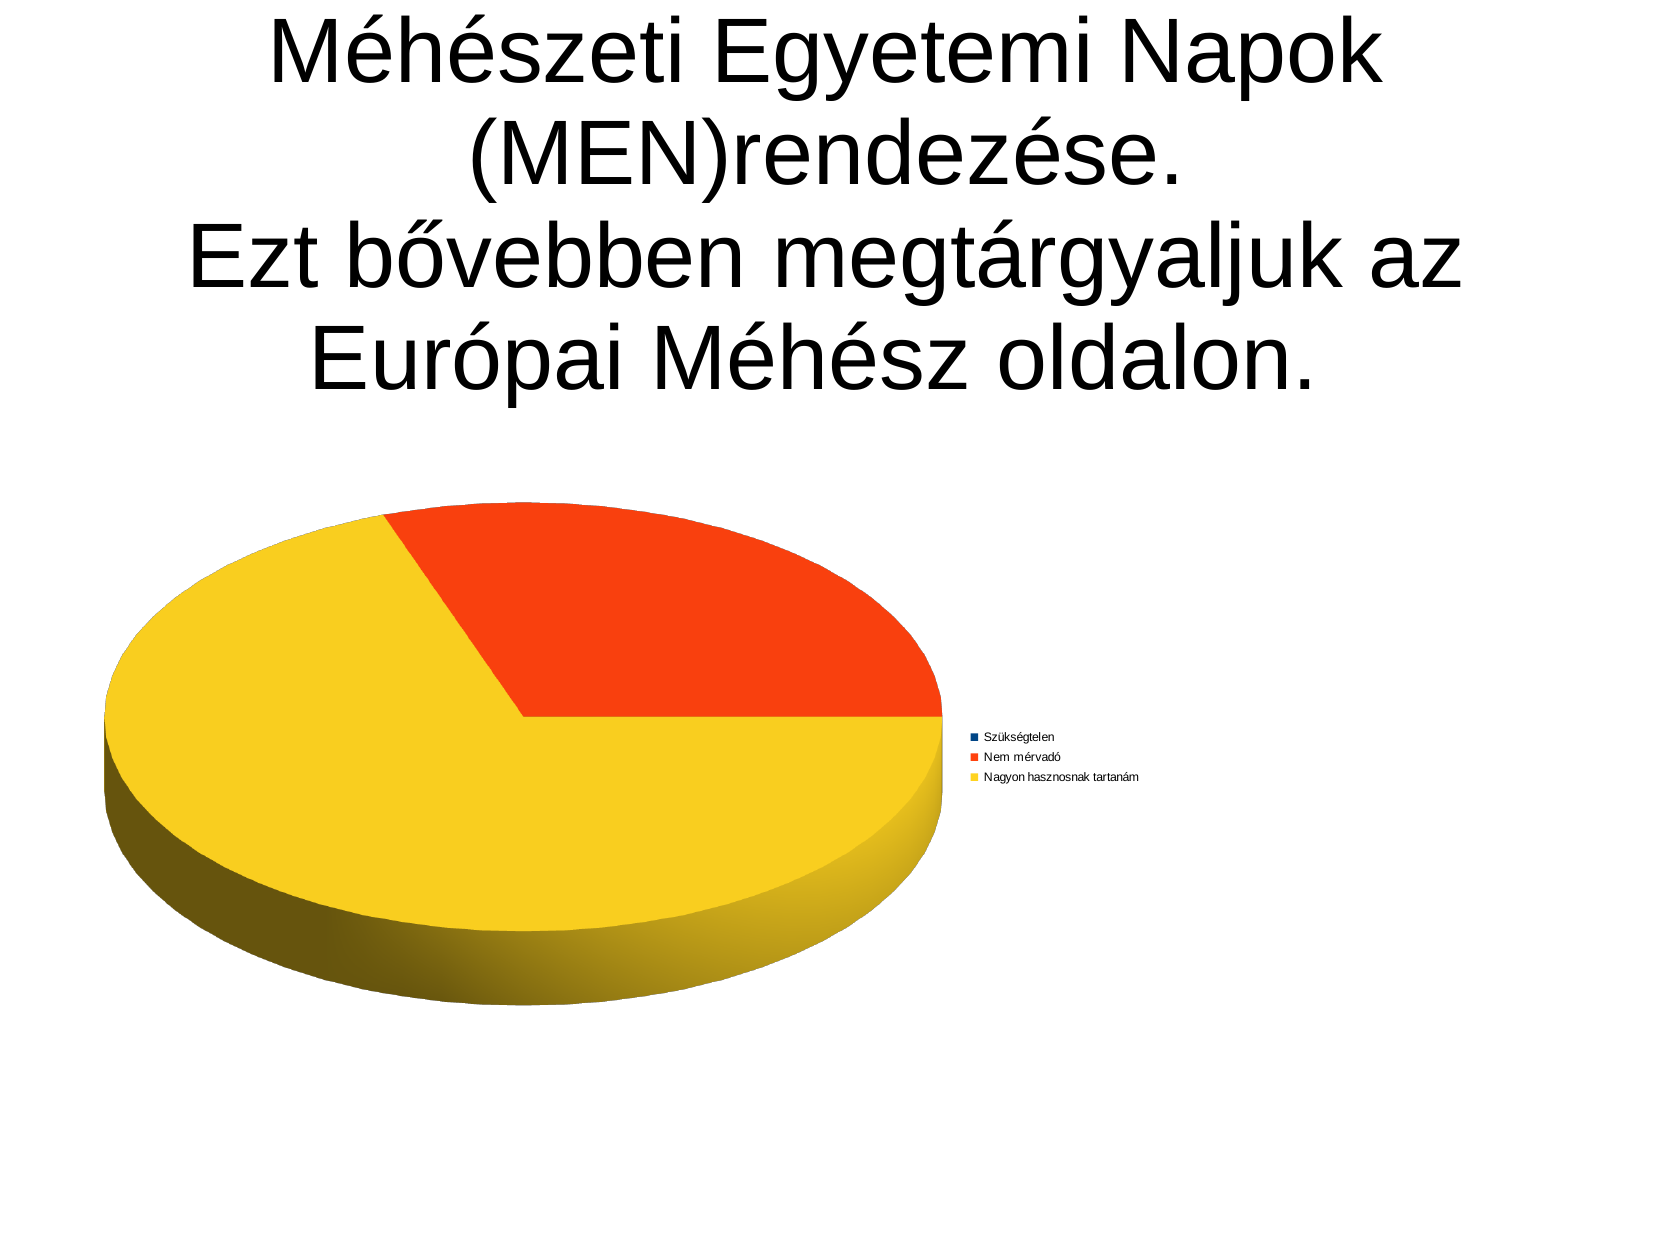

# Méhészeti Egyetemi Napok (MEN)rendezése. Ezt bővebben megtárgyaljuk az Európai Méhész oldalon.
[unsupported chart]